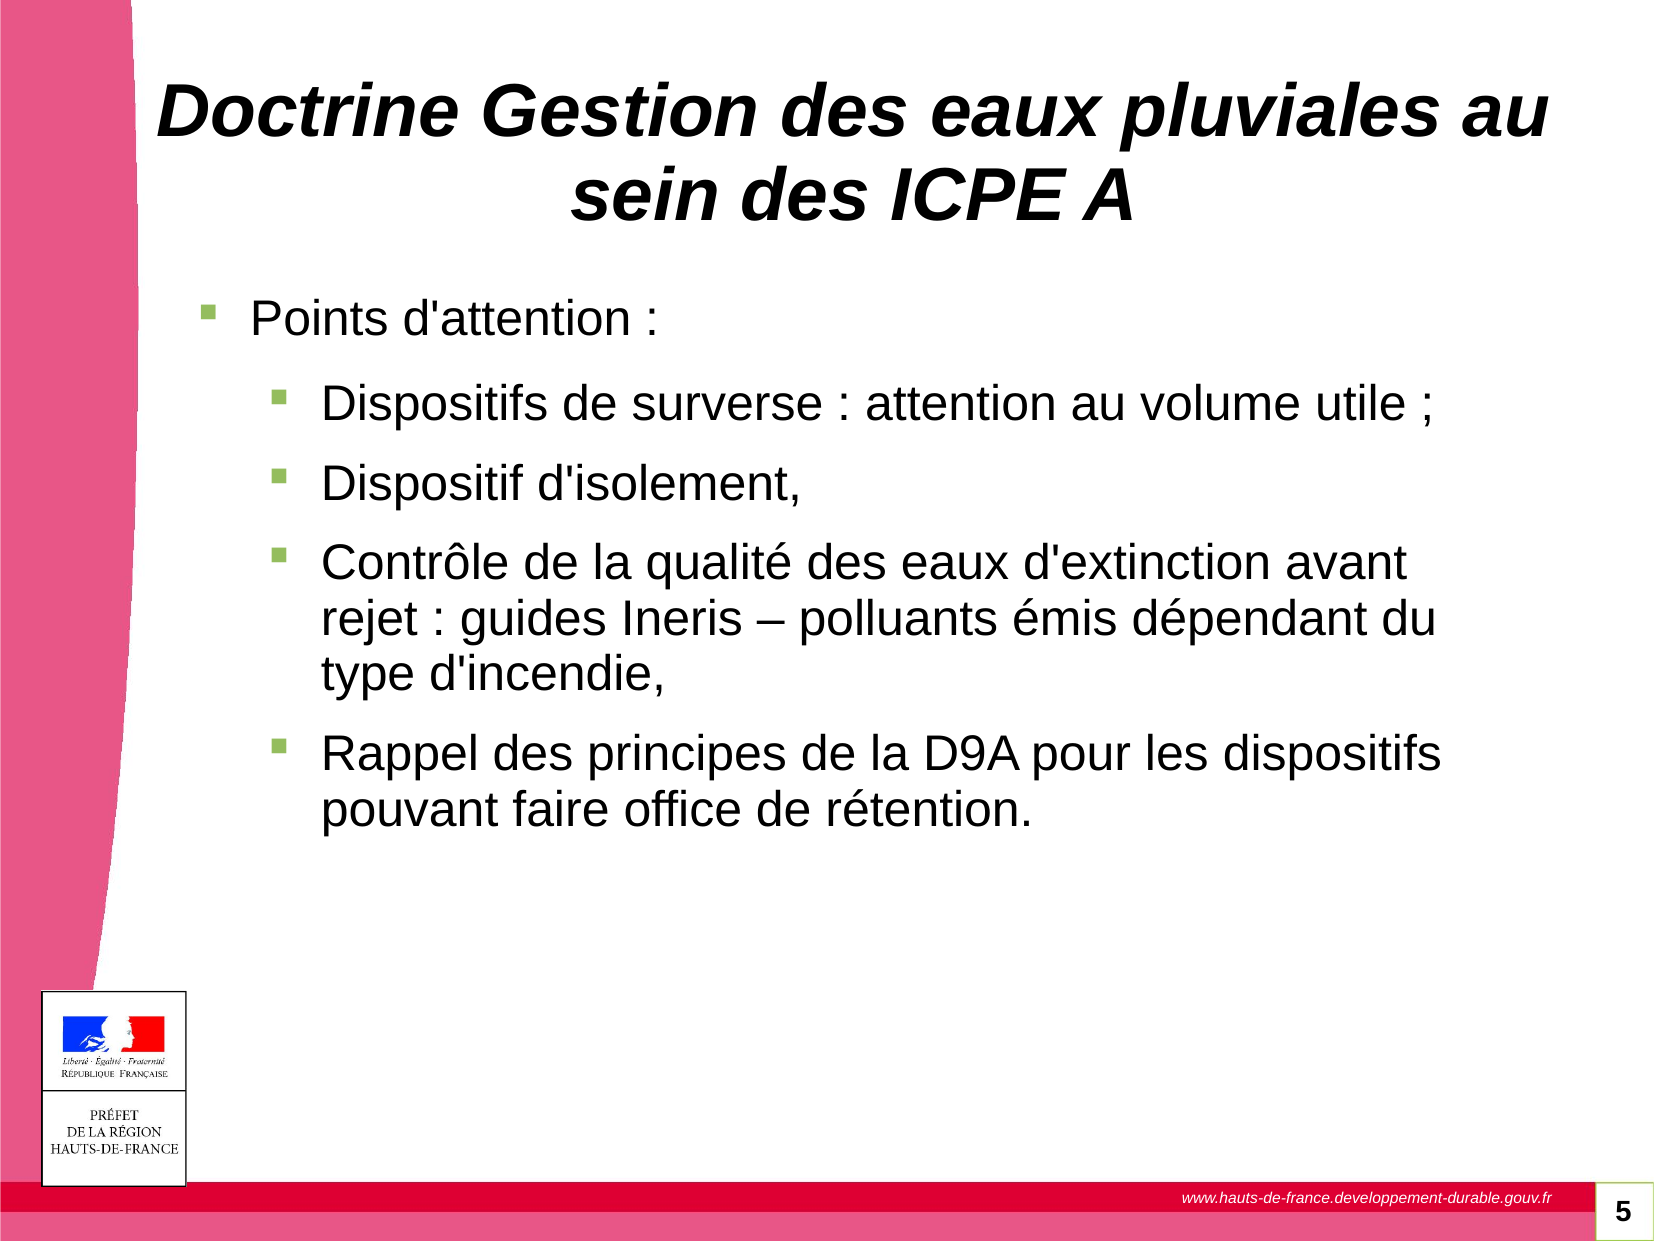

Doctrine Gestion des eaux pluviales au sein des ICPE A
# Points d'attention :
Dispositifs de surverse : attention au volume utile ;
Dispositif d'isolement,
Contrôle de la qualité des eaux d'extinction avant rejet : guides Ineris – polluants émis dépendant du type d'incendie,
Rappel des principes de la D9A pour les dispositifs pouvant faire office de rétention.
5